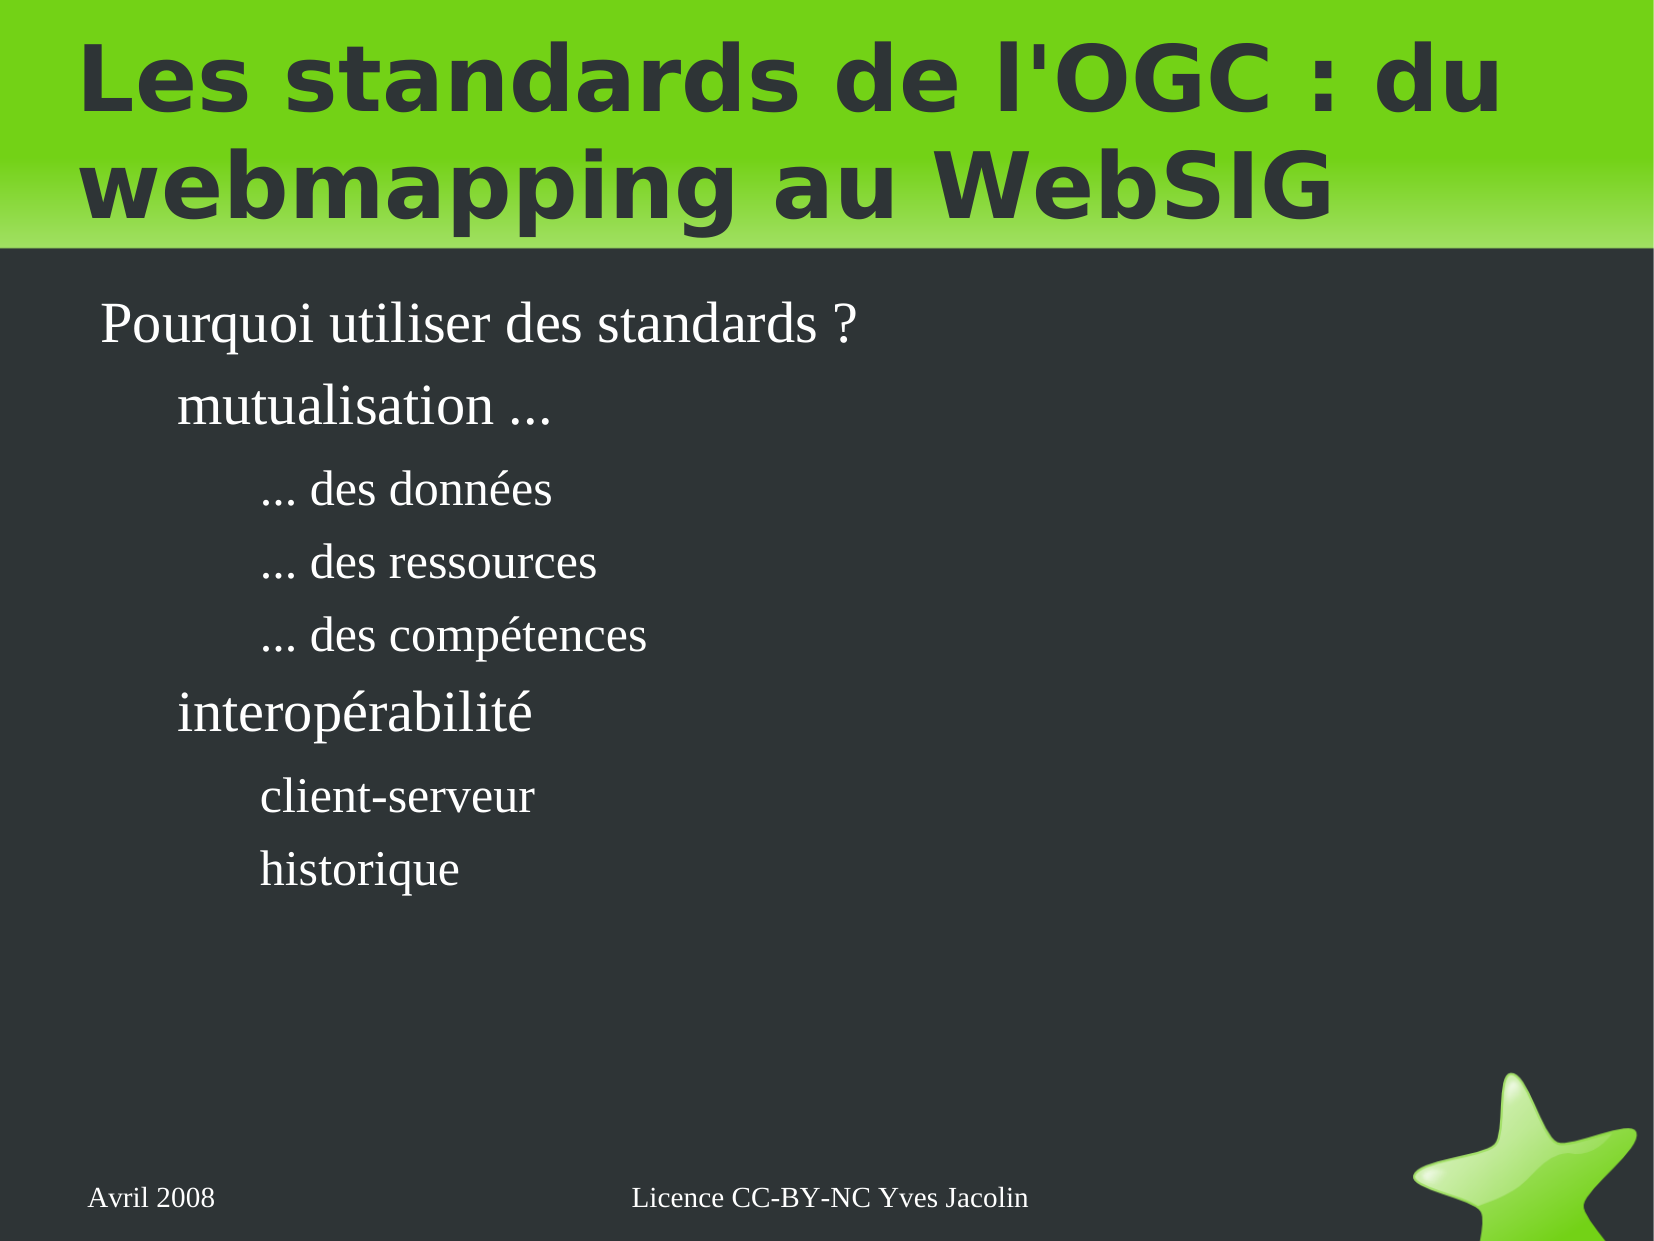

# Les standards de l'OGC : du webmapping au WebSIG
Pourquoi utiliser des standards ?
mutualisation ...
... des données
... des ressources
... des compétences
interopérabilité
client-serveur
historique